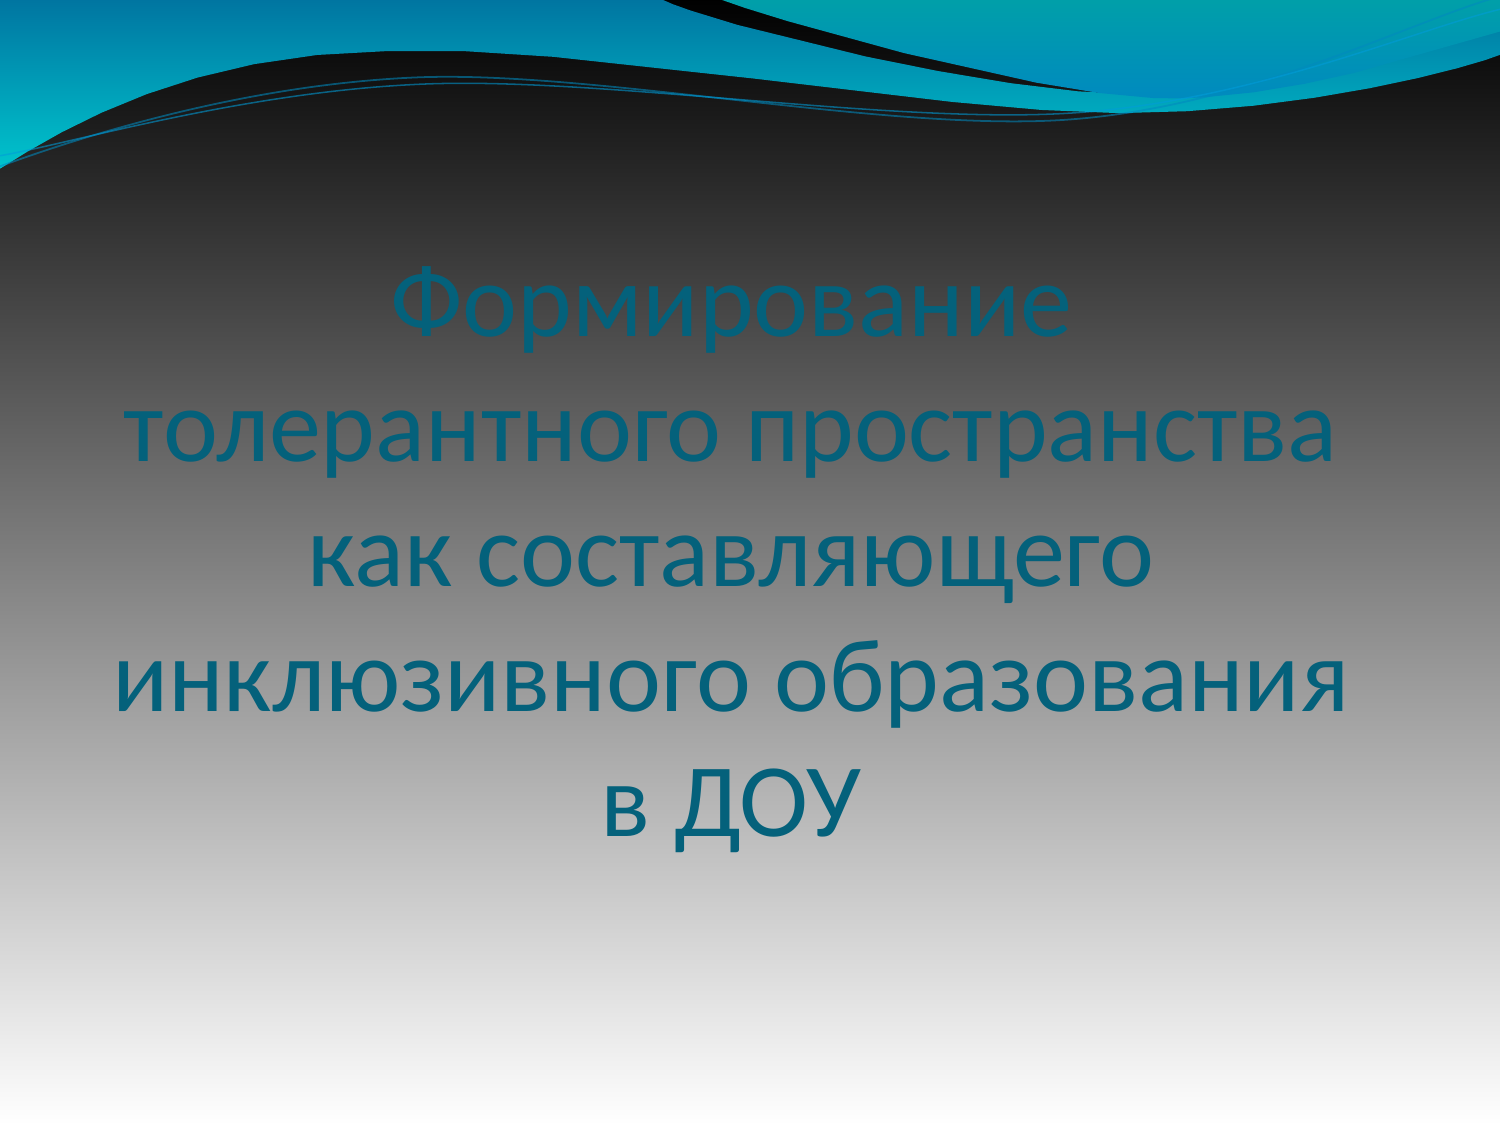

# Формирование толерантного пространства как составляющего инклюзивного образования в ДОУ